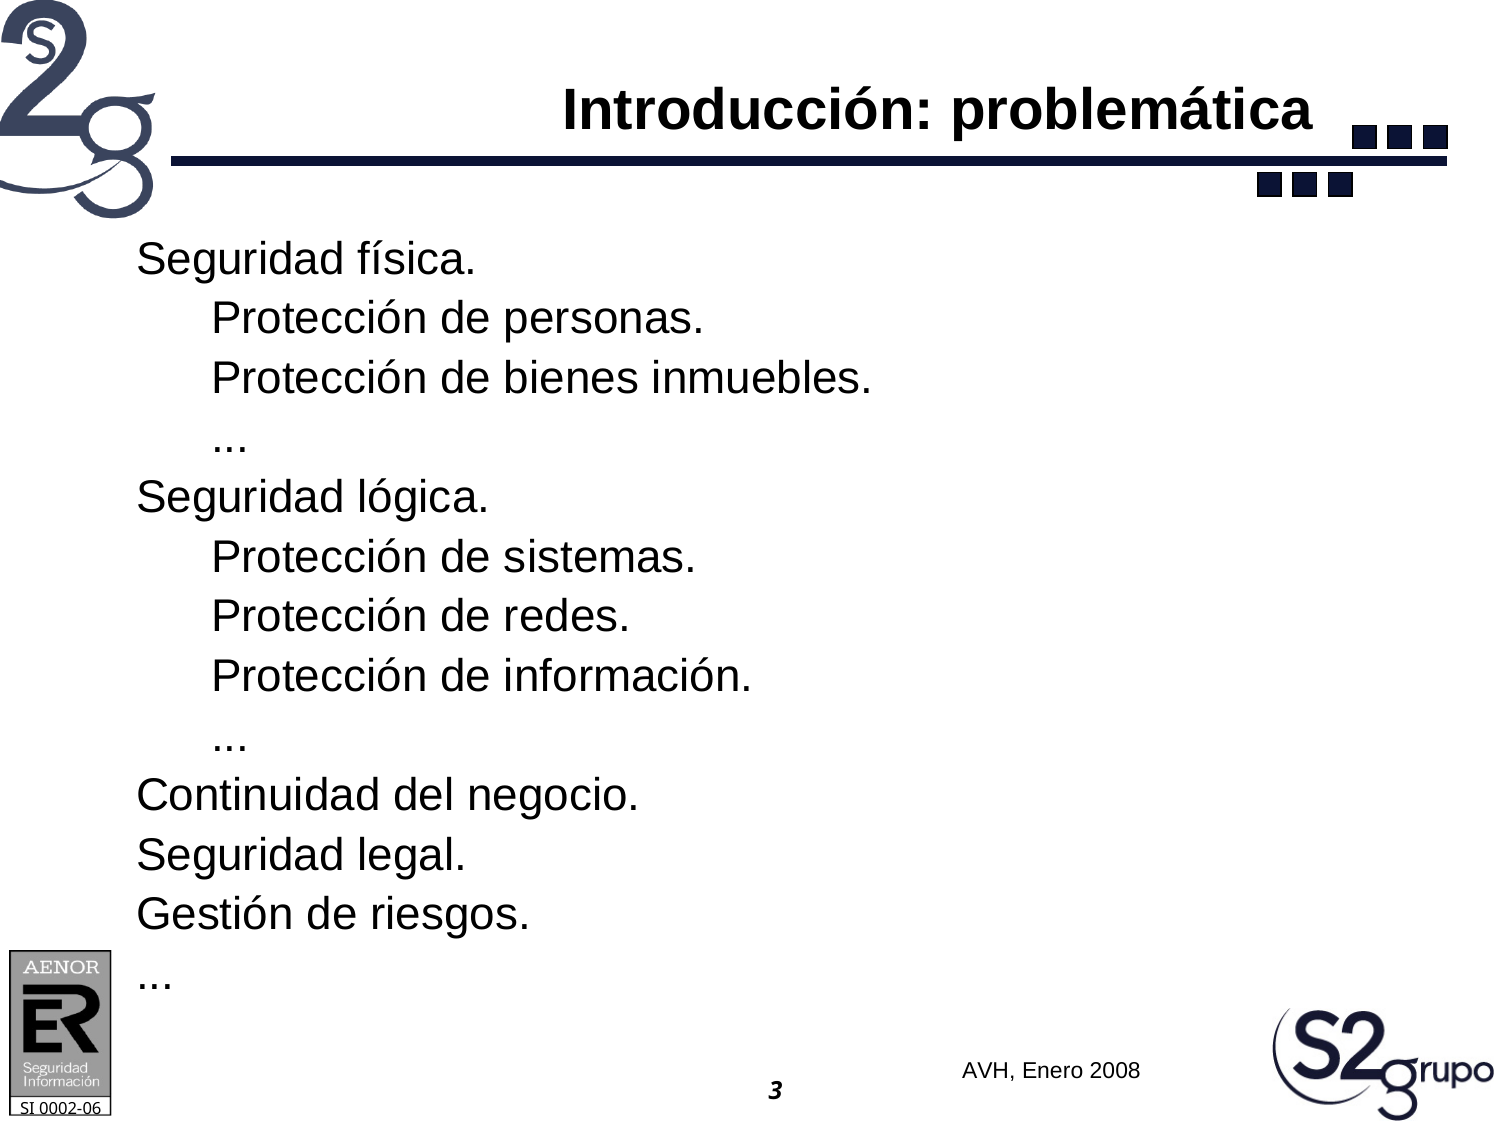

# Introducción: problemática
Seguridad física.
Protección de personas.
Protección de bienes inmuebles.
...
Seguridad lógica.
Protección de sistemas.
Protección de redes.
Protección de información.
...
Continuidad del negocio.
Seguridad legal.
Gestión de riesgos.
...
AVH, Enero 2008